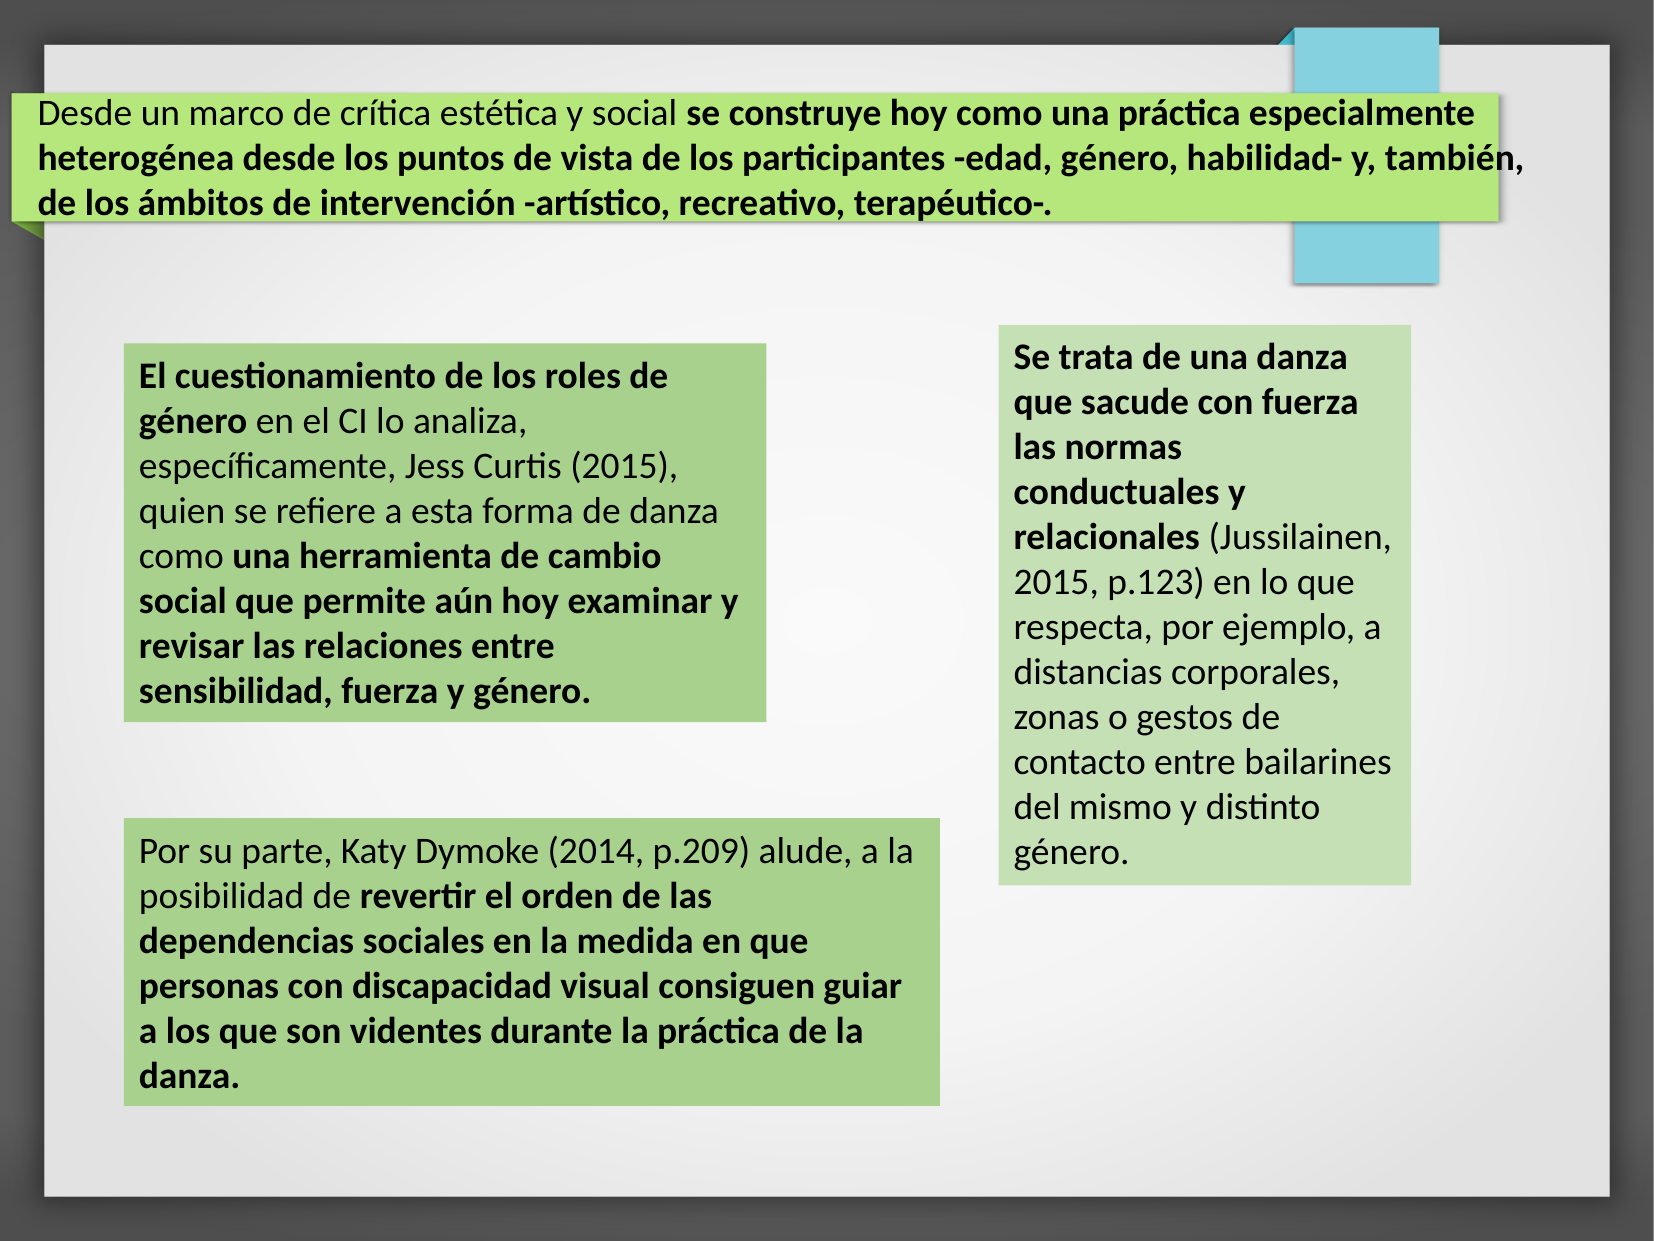

Desde un marco de crítica estética y social se construye hoy como una práctica especialmente heterogénea desde los puntos de vista de los participantes -edad, género, habilidad- y, también, de los ámbitos de intervención -artístico, recreativo, terapéutico-.
Se trata de una danza que sacude con fuerza las normas conductuales y relacionales (Jussilainen, 2015, p.123) en lo que respecta, por ejemplo, a distancias corporales, zonas o gestos de contacto entre bailarines del mismo y distinto género.
El cuestionamiento de los roles de género en el CI lo analiza, específicamente, Jess Curtis (2015), quien se refiere a esta forma de danza como una herramienta de cambio social que permite aún hoy examinar y revisar las relaciones entre sensibilidad, fuerza y género.
Por su parte, Katy Dymoke (2014, p.209) alude, a la posibilidad de revertir el orden de las dependencias sociales en la medida en que personas con discapacidad visual consiguen guiar a los que son videntes durante la práctica de la danza.